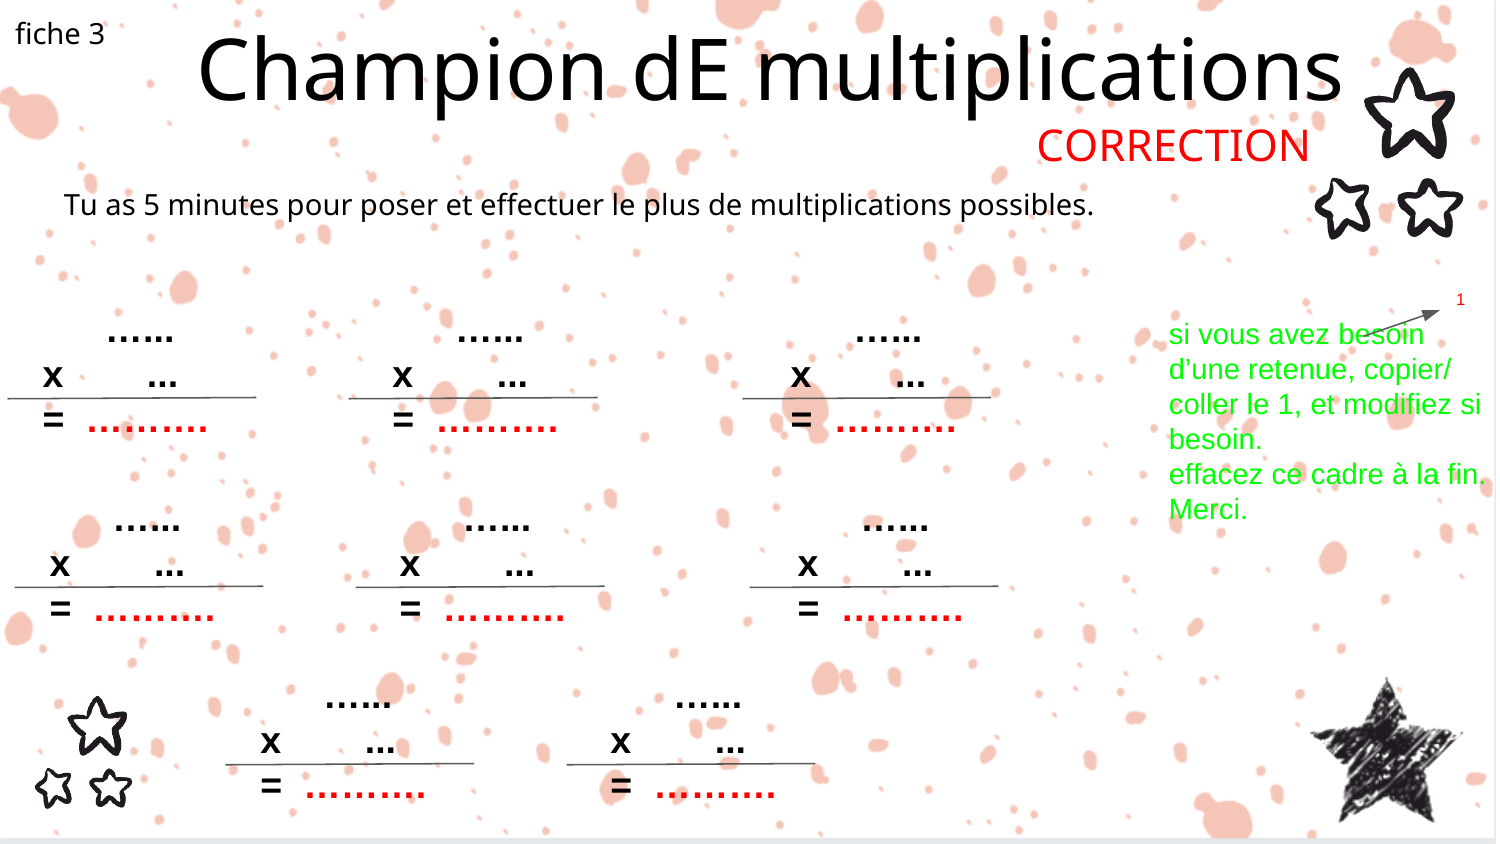

fiche 3
Champion dE multiplications
CORRECTION
Tu as 5 minutes pour poser et effectuer le plus de multiplications possibles.
1
 …...
x ...
= ……….
 …...
x ...
= ……….
 …...
x ...
= ……….
si vous avez besoin d’une retenue, copier/ coller le 1, et modifiez si besoin.
effacez ce cadre à la fin.
Merci.
 …...
x ...
= ……….
 …...
x ...
= ……….
 …...
x ...
= ……….
 …...
x ...
= ……….
 …...
x ...
= ……….